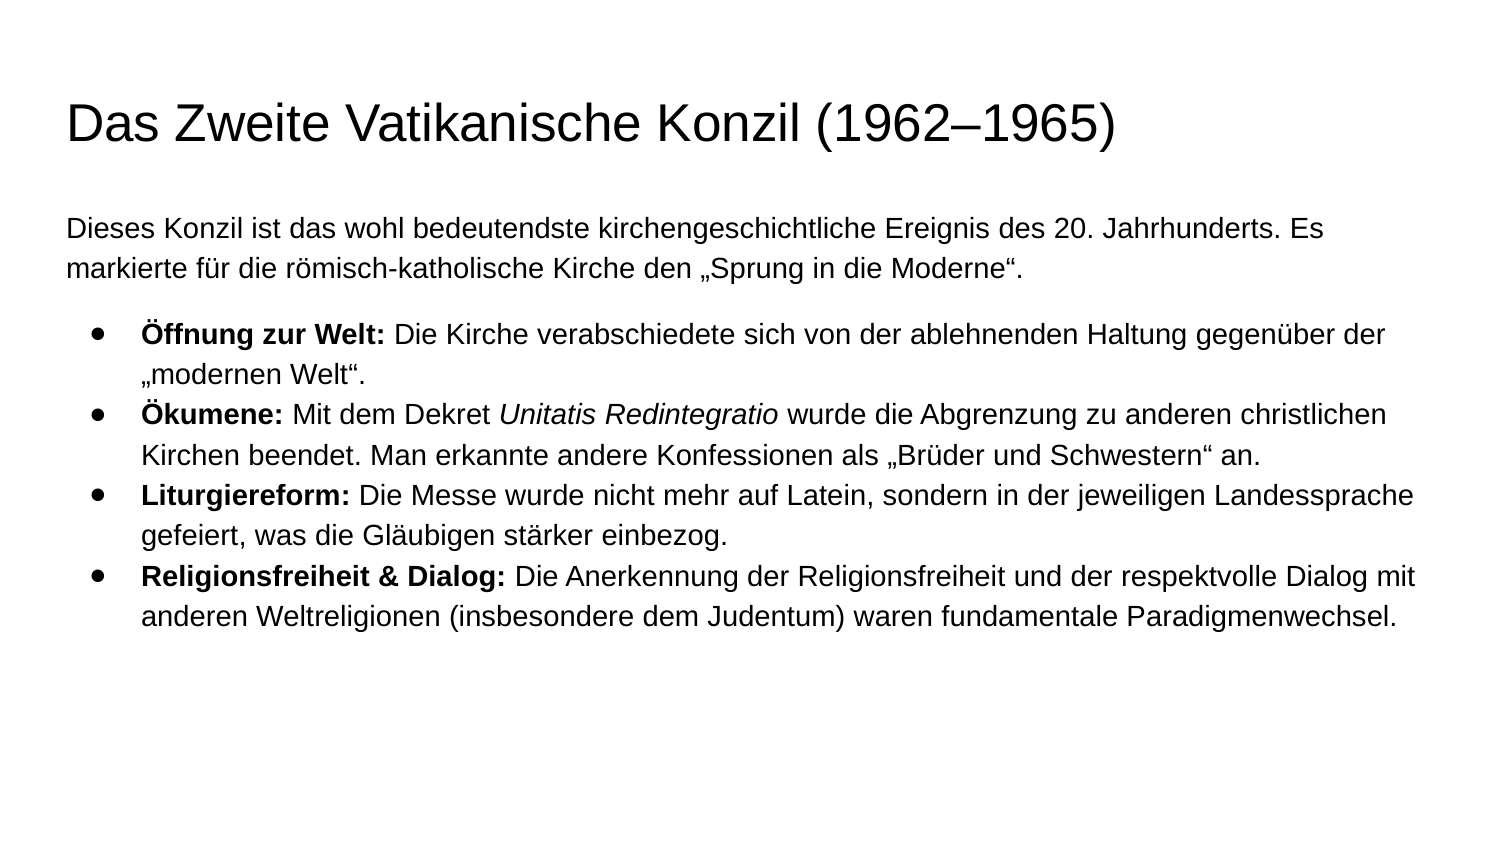

# Das Zweite Vatikanische Konzil (1962–1965)
Dieses Konzil ist das wohl bedeutendste kirchengeschichtliche Ereignis des 20. Jahrhunderts. Es markierte für die römisch-katholische Kirche den „Sprung in die Moderne“.
Öffnung zur Welt: Die Kirche verabschiedete sich von der ablehnenden Haltung gegenüber der „modernen Welt“.
Ökumene: Mit dem Dekret Unitatis Redintegratio wurde die Abgrenzung zu anderen christlichen Kirchen beendet. Man erkannte andere Konfessionen als „Brüder und Schwestern“ an.
Liturgiereform: Die Messe wurde nicht mehr auf Latein, sondern in der jeweiligen Landessprache gefeiert, was die Gläubigen stärker einbezog.
Religionsfreiheit & Dialog: Die Anerkennung der Religionsfreiheit und der respektvolle Dialog mit anderen Weltreligionen (insbesondere dem Judentum) waren fundamentale Paradigmenwechsel.